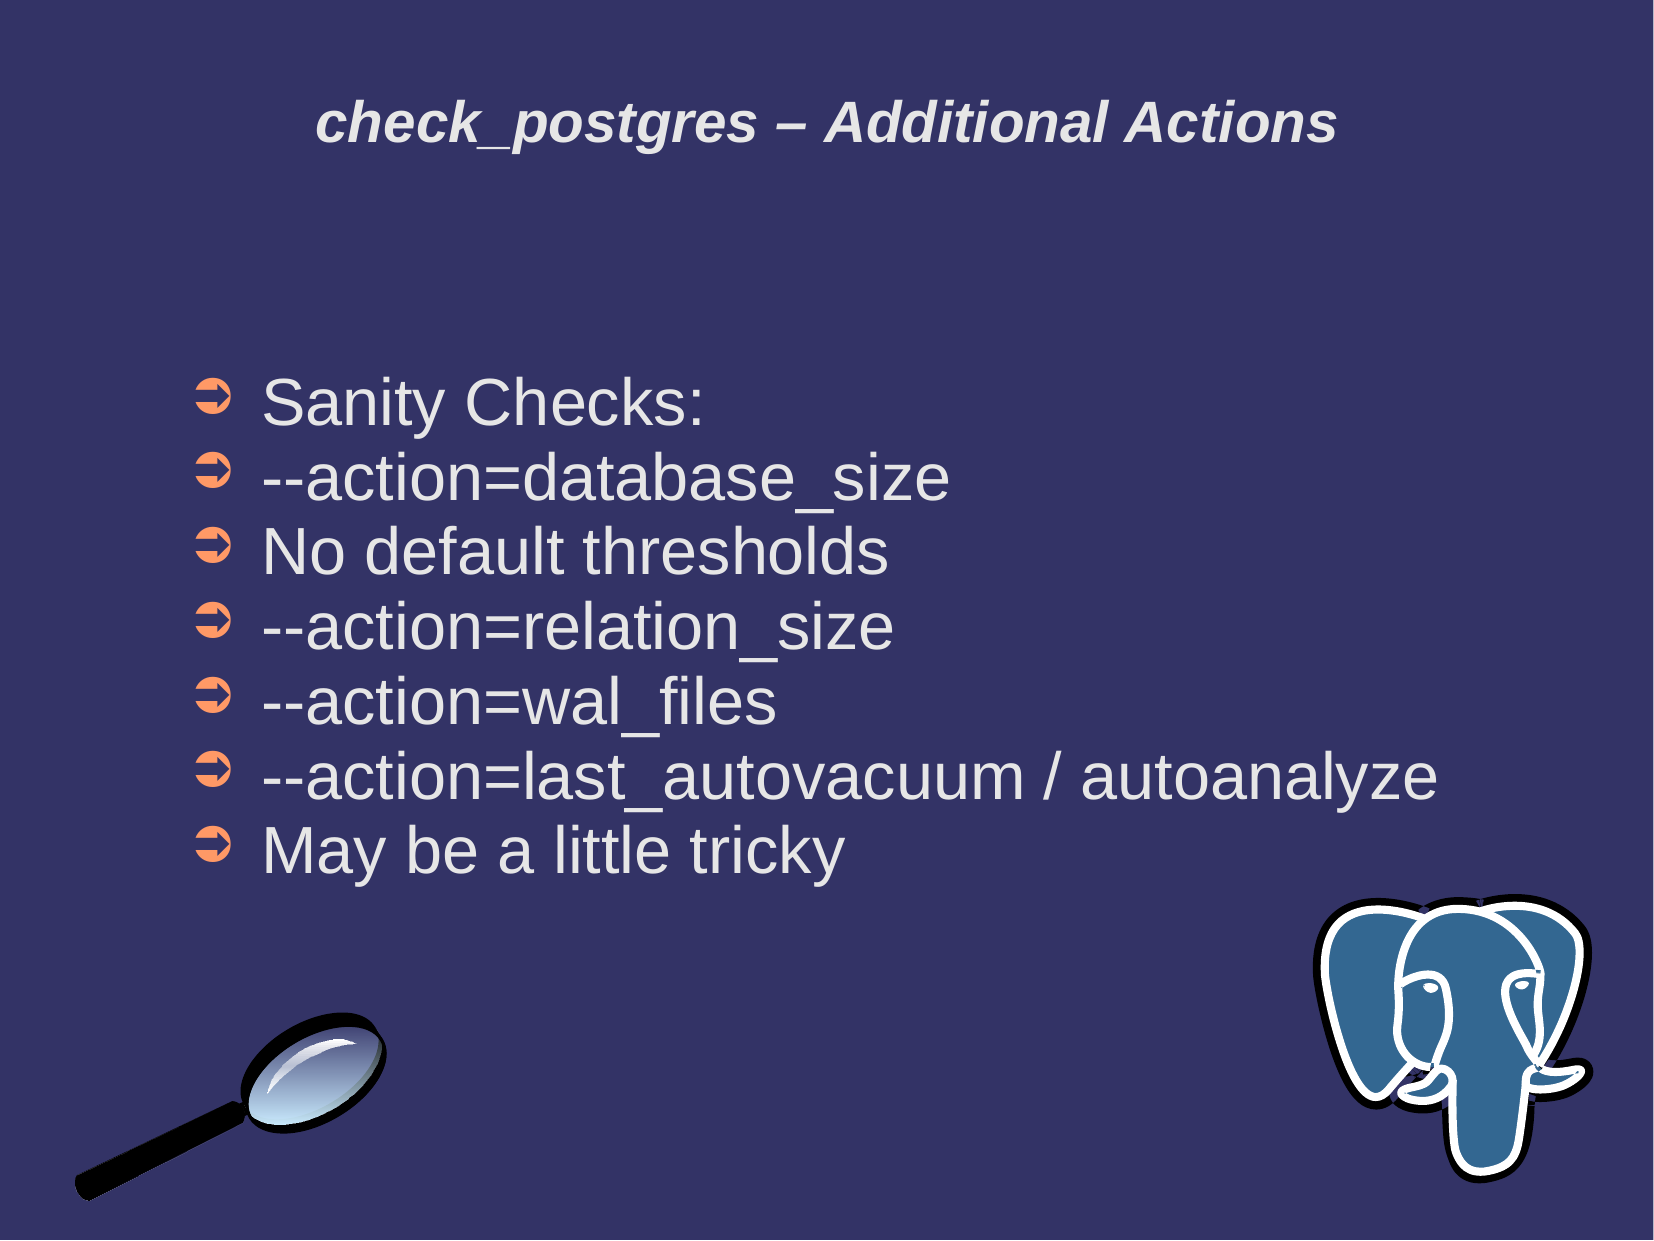

# check_postgres – Additional Actions
Sanity Checks:
--action=database_size
No default thresholds
--action=relation_size
--action=wal_files
--action=last_autovacuum / autoanalyze
May be a little tricky